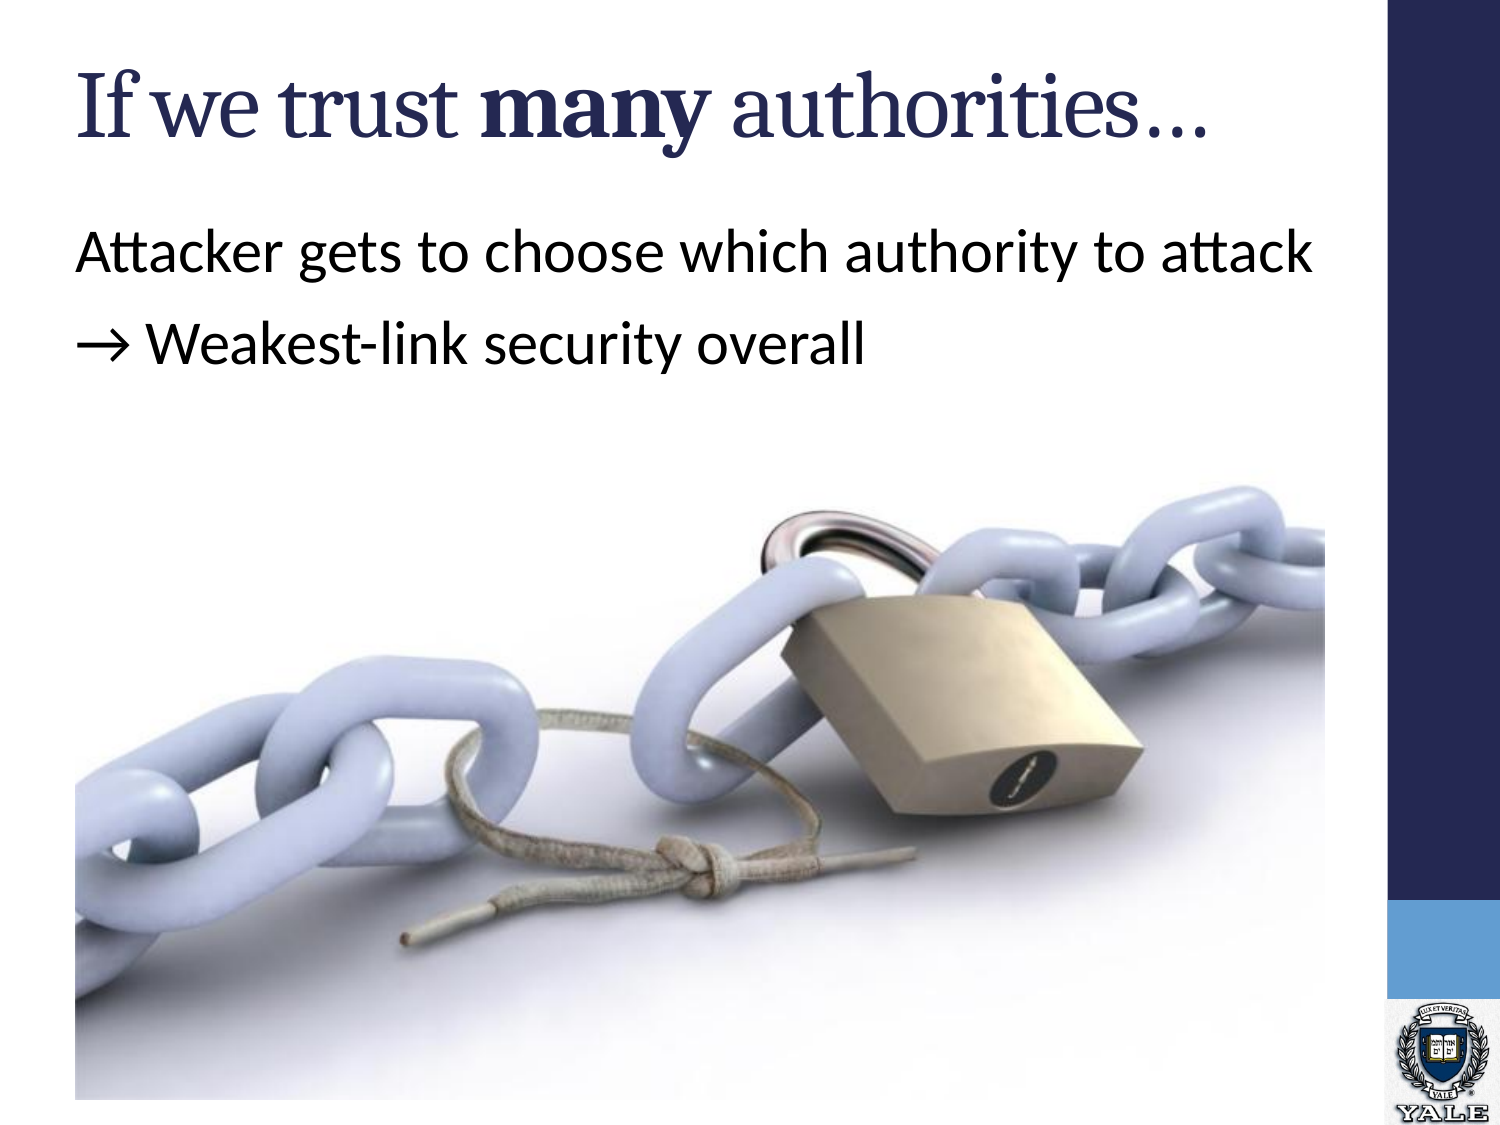

# If we trust many authorities…
Attacker gets to choose which authority to attack
→ Weakest-link security overall